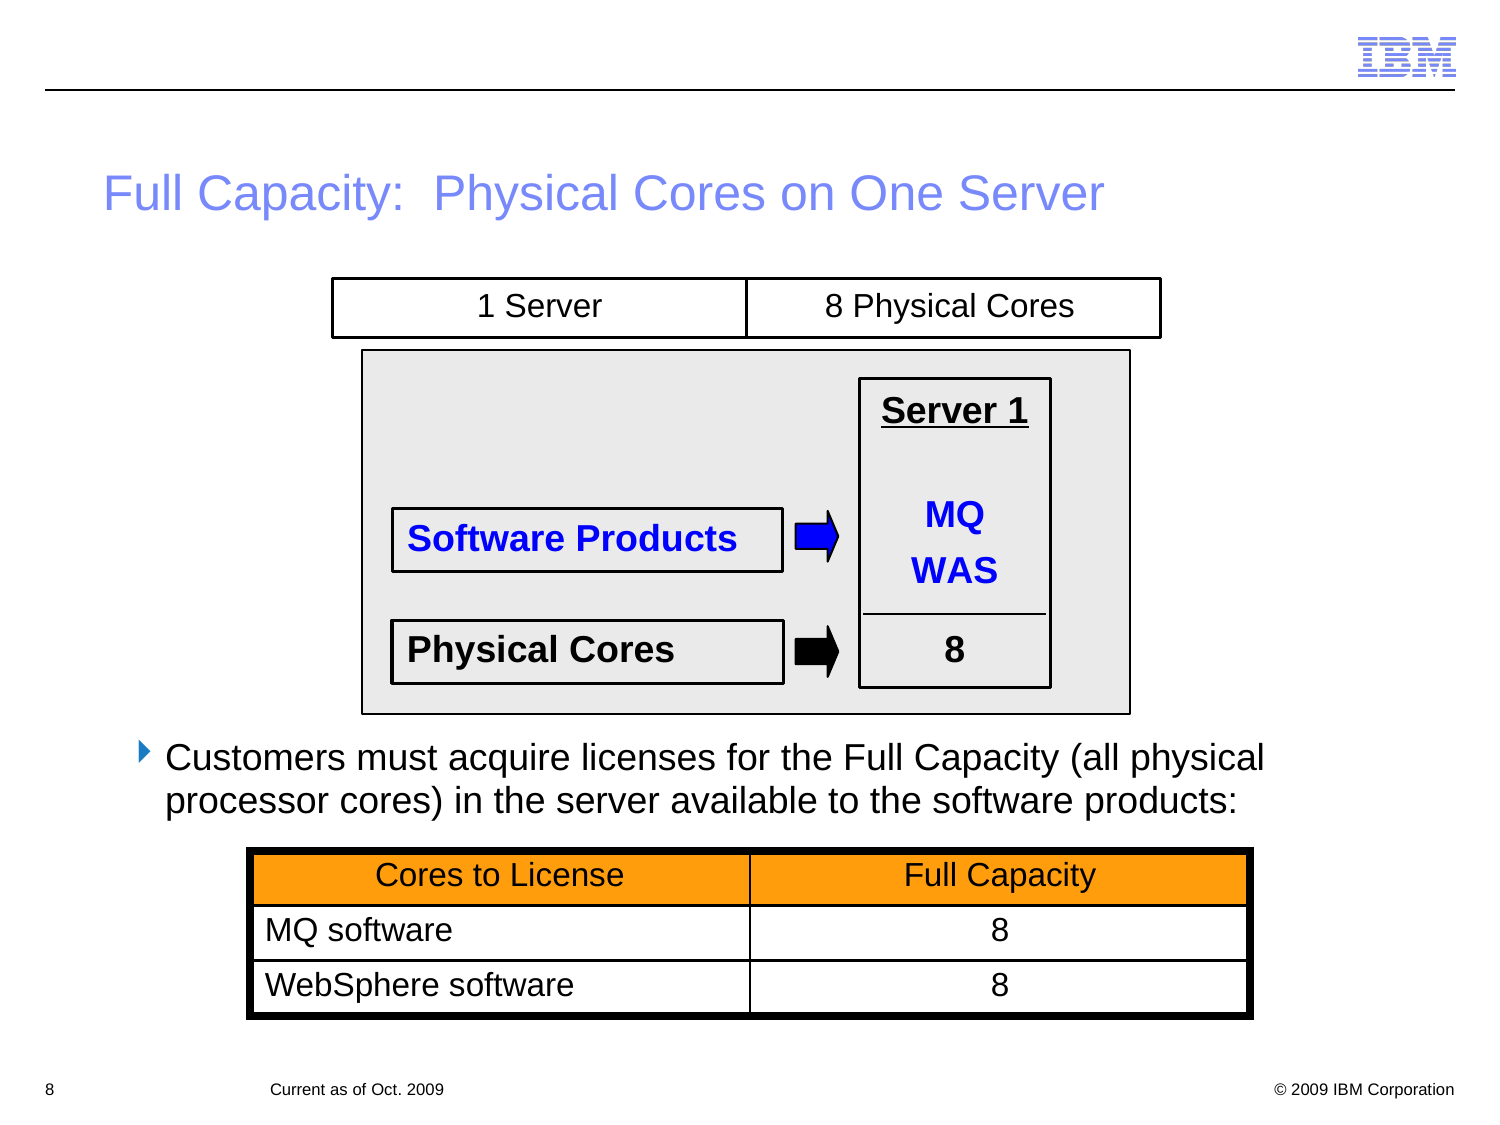

# Full Capacity: Physical Cores on One Server
 1 Server	 8 Physical Cores
Server 1
MQ
Software Products
WAS
Physical Cores
8
Customers must acquire licenses for the Full Capacity (all physical processor cores) in the server available to the software products:
| Cores to License | Full Capacity |
| --- | --- |
| MQ software | 8 |
| WebSphere software | 8 |
8
Current as of Oct. 2009